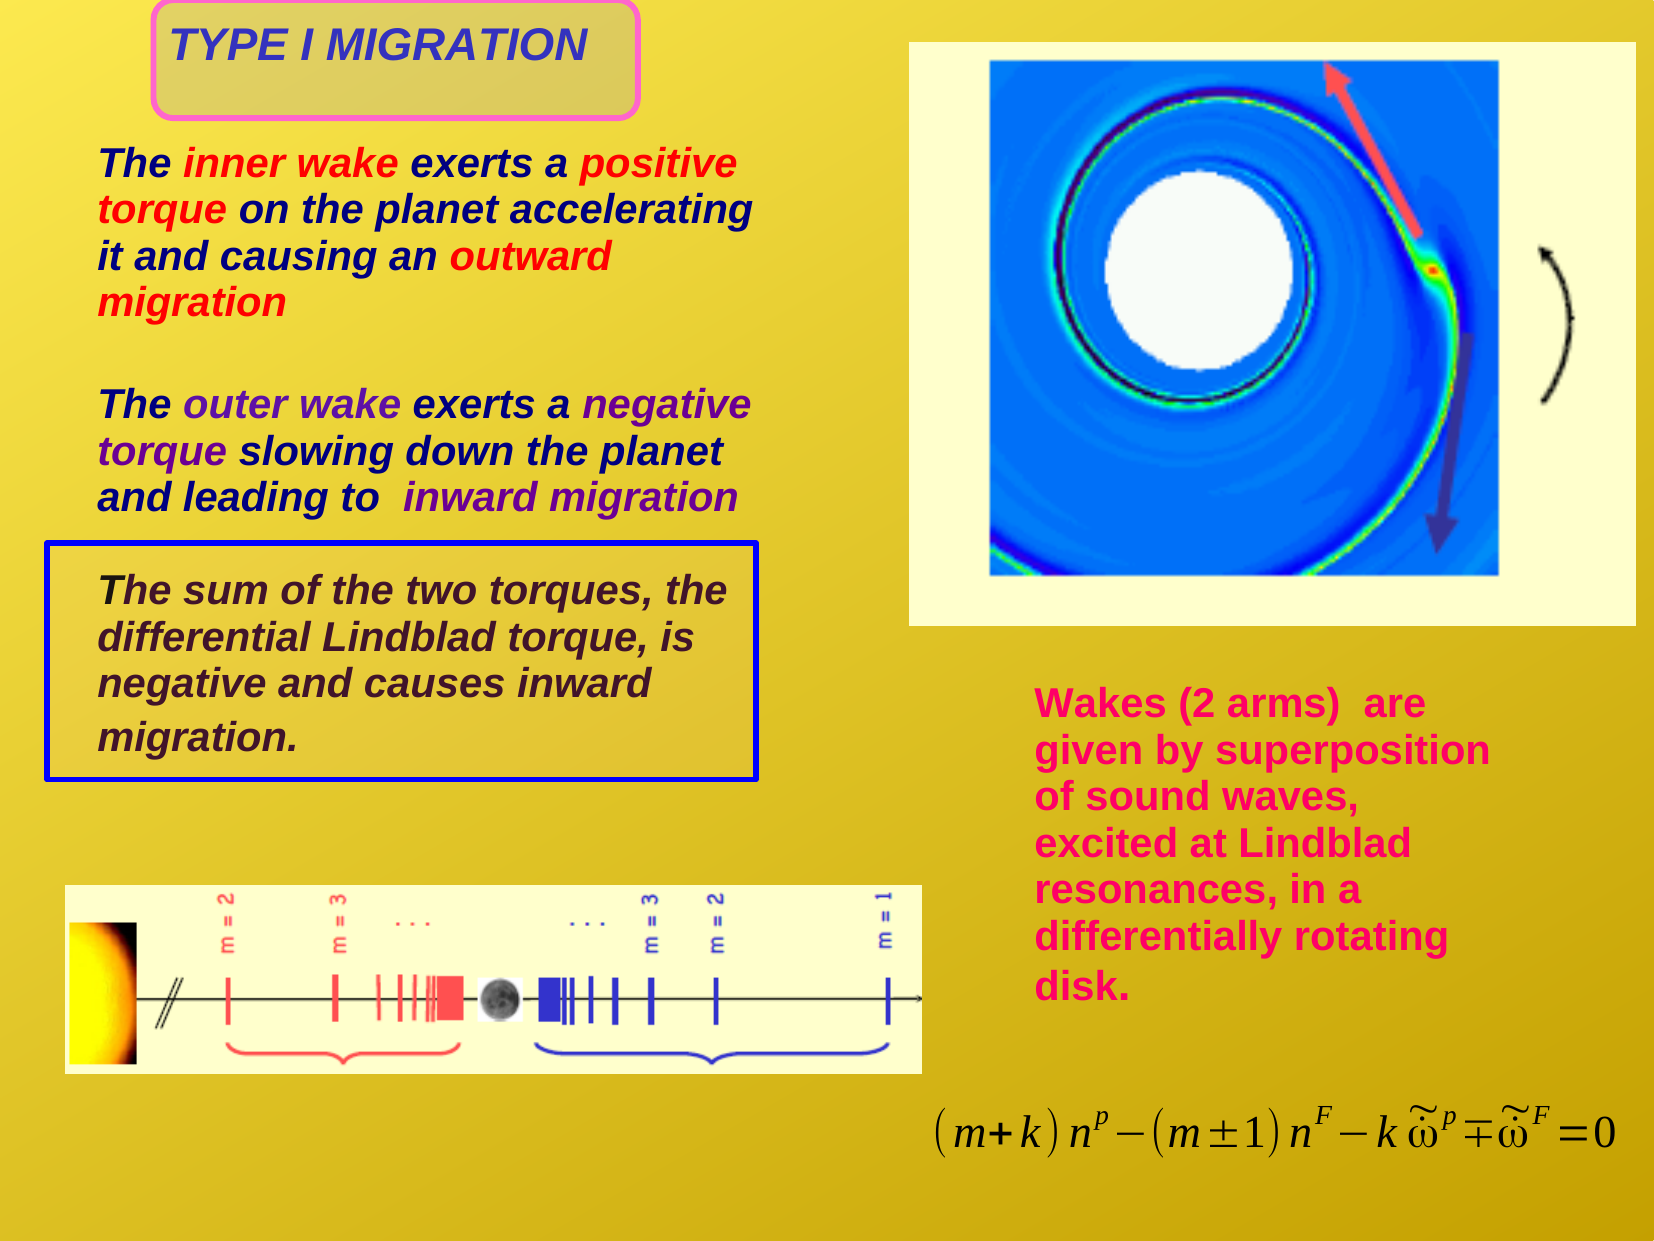

TYPE I MIGRATION
The inner wake exerts a positive torque on the planet accelerating it and causing an outward migration
The outer wake exerts a negative torque slowing down the planet and leading to inward migration
The sum of the two torques, the differential Lindblad torque, is negative and causes inward migration.
Wakes (2 arms) are given by superposition of sound waves, excited at Lindblad resonances, in a differentially rotating disk.